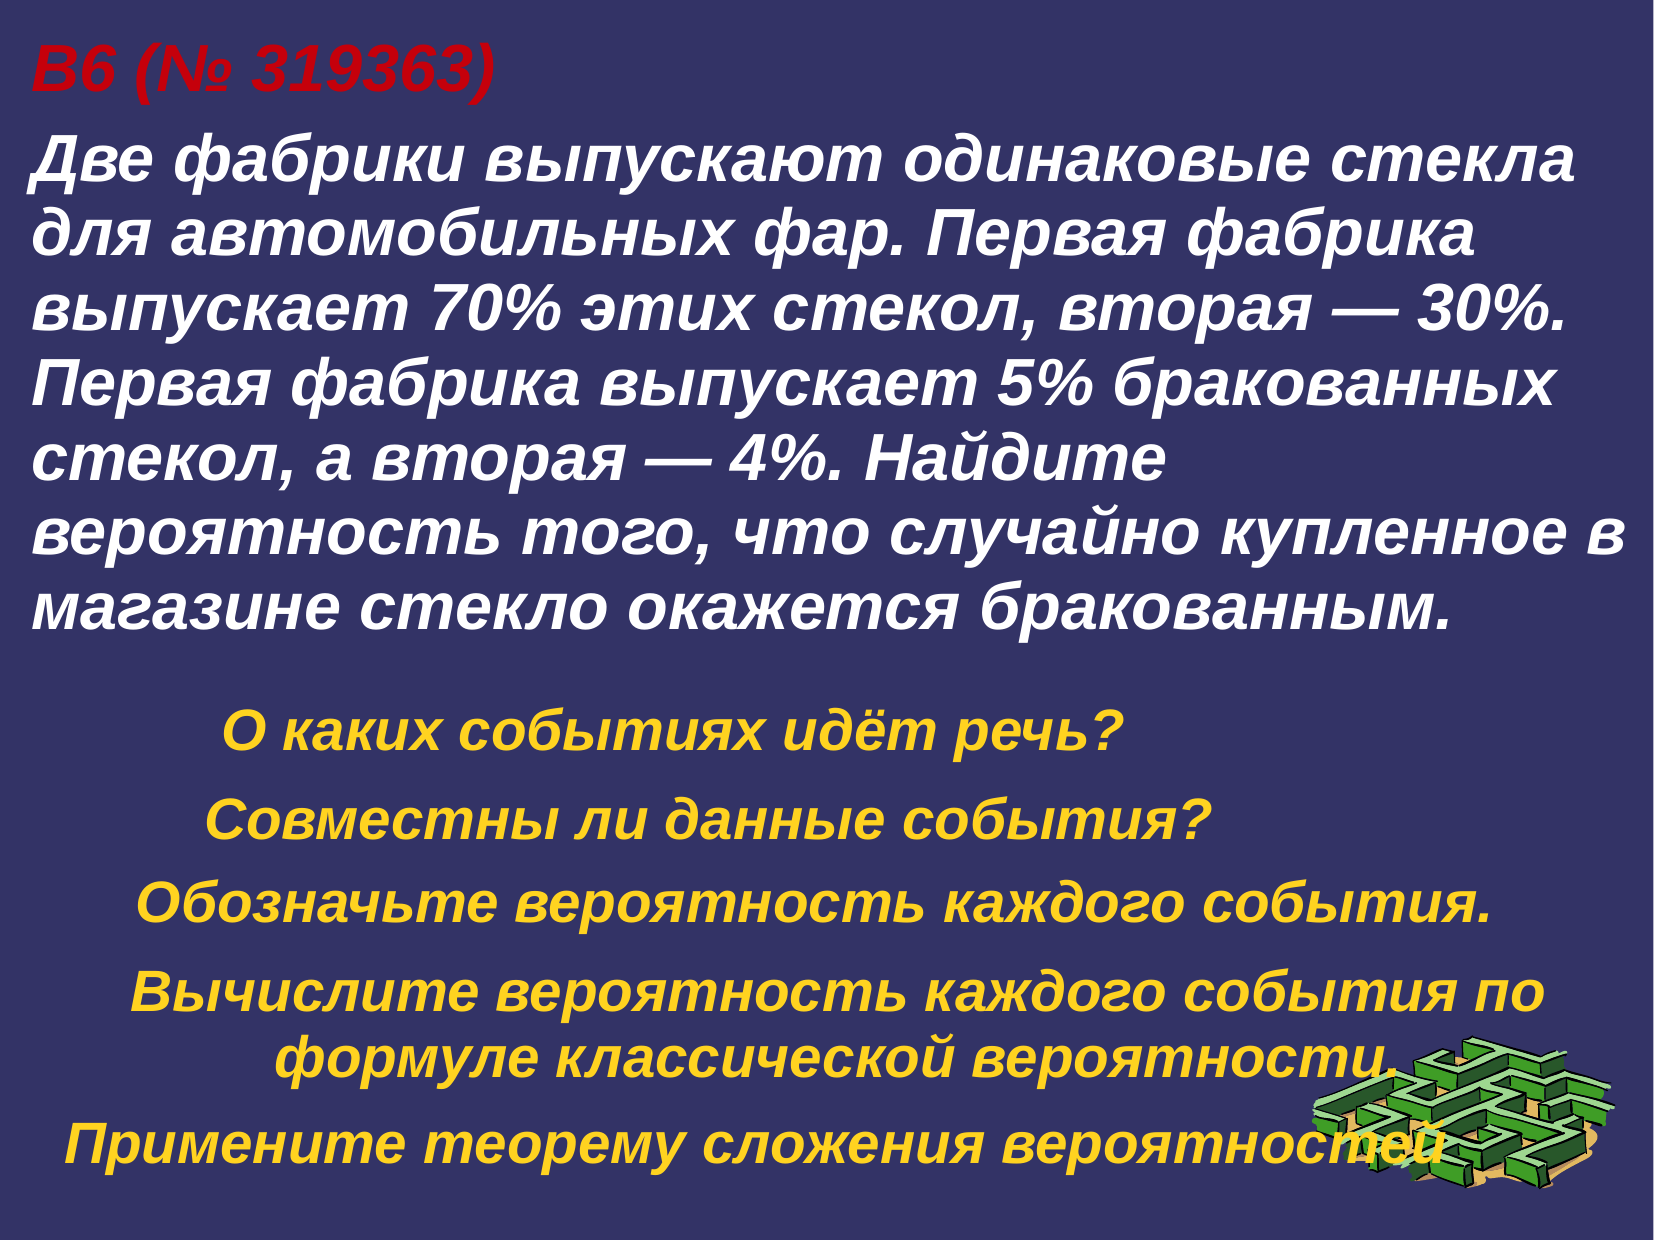

B6 (№ 319363)
Две фабрики выпускают одинаковые стекла для автомобильных фар. Первая фабрика выпускает 70% этих стекол, вторая — 30%. Первая фабрика выпускает 5% бракованных стекол, а вторая — 4%. Найдите вероятность того, что случайно купленное в магазине стекло окажется бракованным.
О каких событиях идёт речь?
Совместны ли данные события?
Обозначьте вероятность каждого события.
Вычислите вероятность каждого события по формуле классической вероятности.
Примените теорему сложения вероятностей